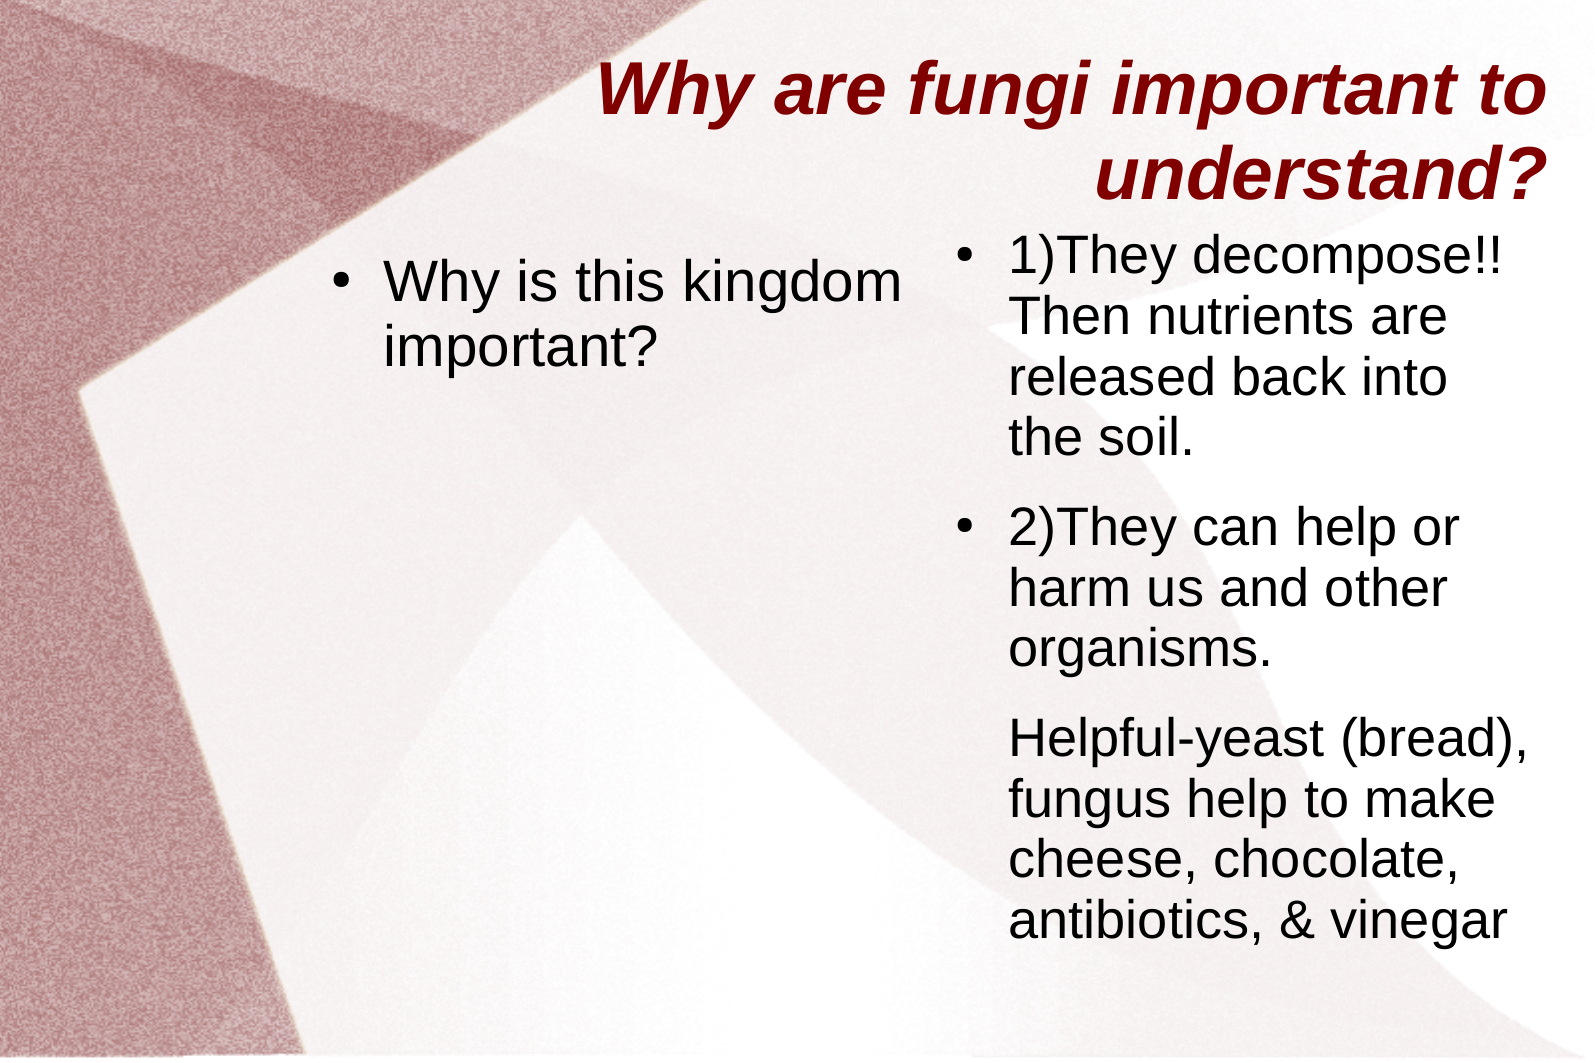

# Why are fungi important to understand?
1)They decompose!! Then nutrients are released back into the soil.
2)They can help or harm us and other organisms.
Helpful-yeast (bread), fungus help to make cheese, chocolate, antibiotics, & vinegar
Why is this kingdom important?